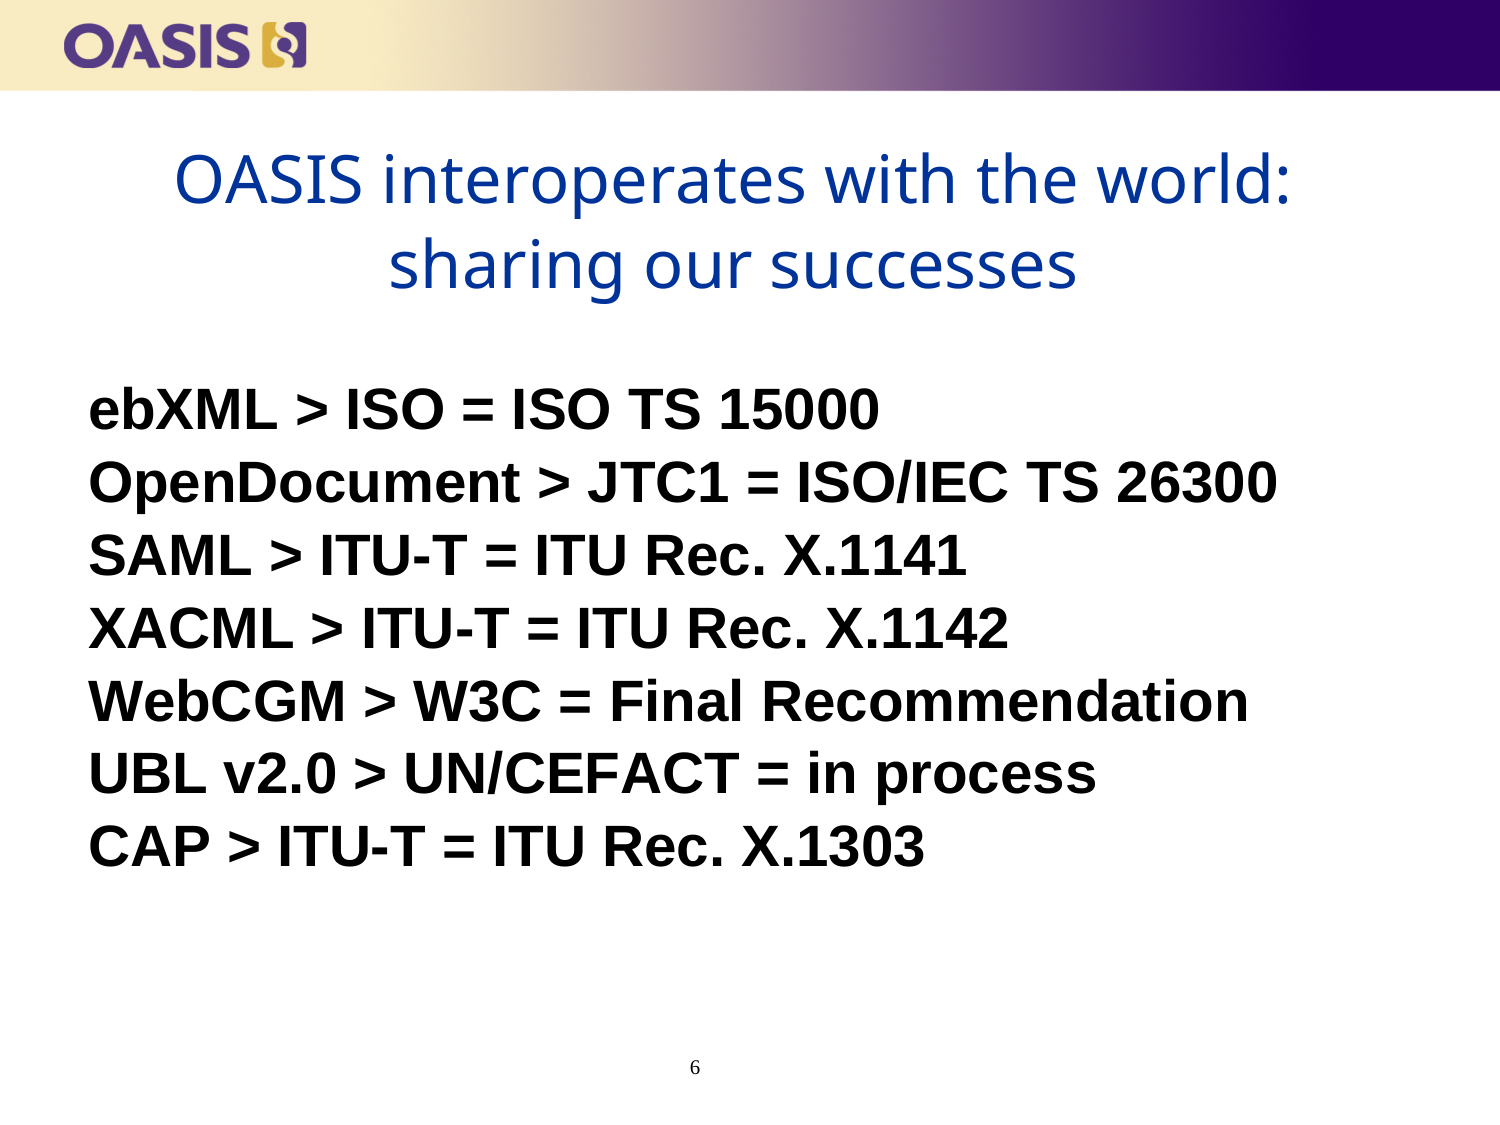

# OASIS interoperates with the world: sharing our successes
ebXML > ISO = ISO TS 15000
OpenDocument > JTC1 = ISO/IEC TS 26300
SAML > ITU-T = ITU Rec. X.1141
XACML > ITU-T = ITU Rec. X.1142
WebCGM > W3C = Final Recommendation
UBL v2.0 > UN/CEFACT = in process
CAP > ITU-T = ITU Rec. X.1303